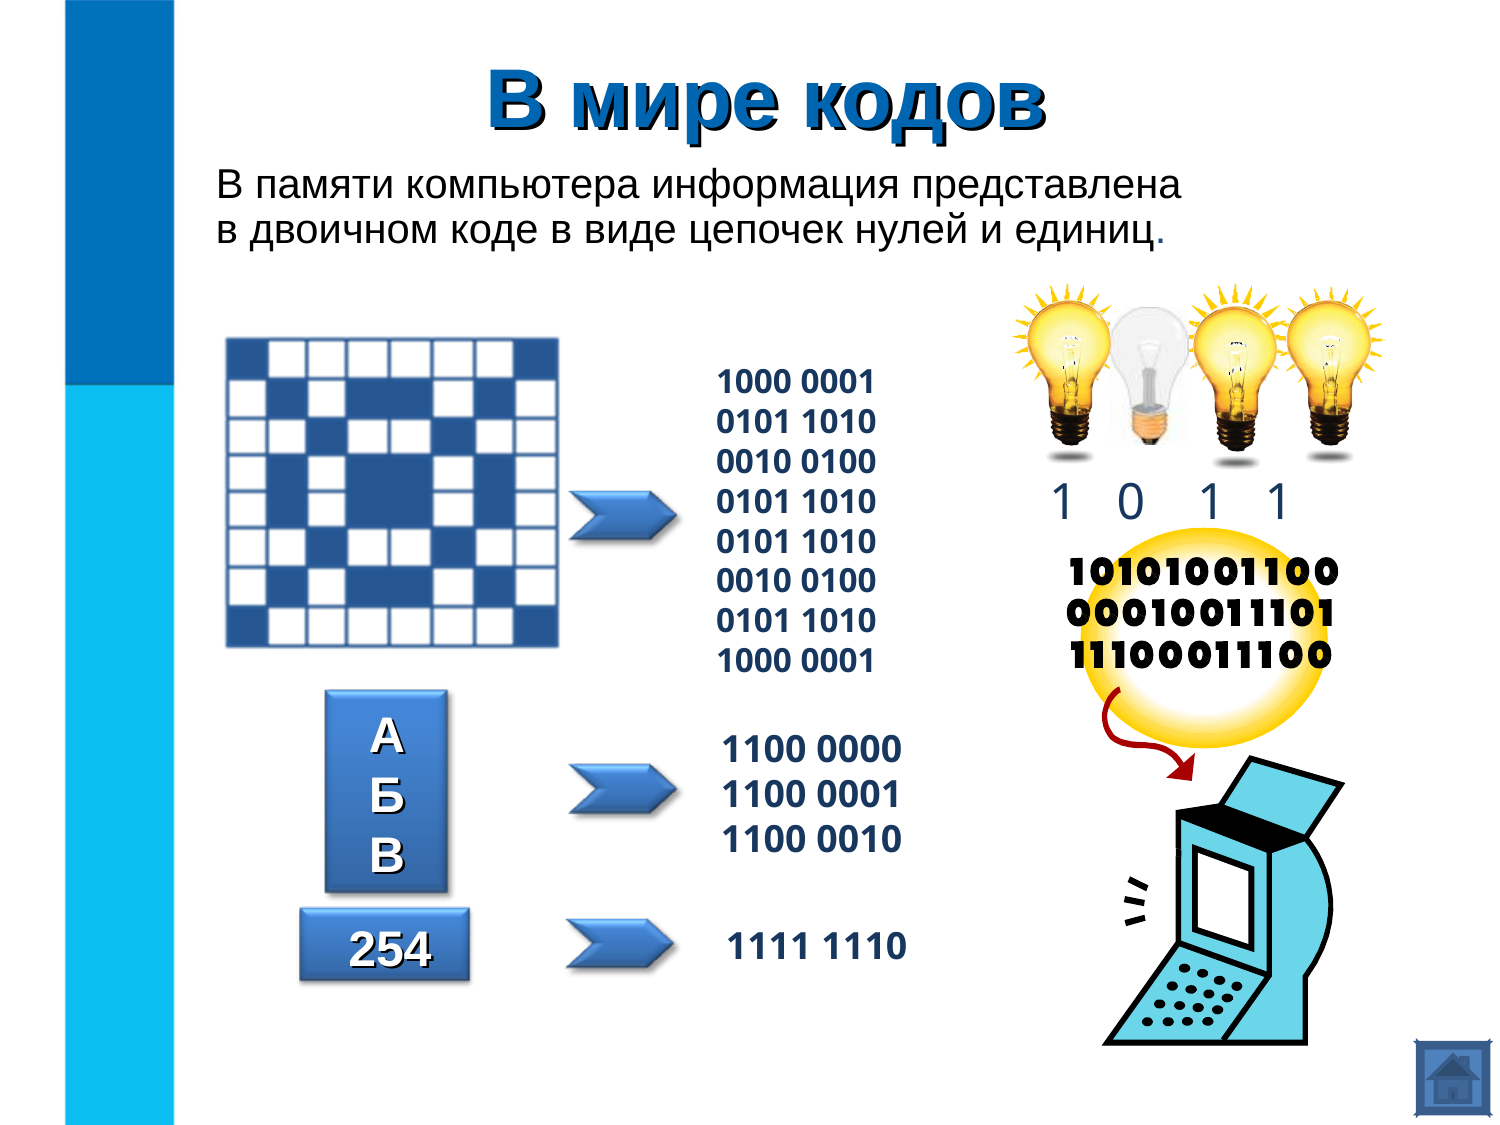

В мире кодов
# В памяти компьютера информация представлена в двоичном коде в виде цепочек нулей и единиц.
Какие сведения вы храните в своей записной книжке? Как можно назвать записную книжку с точки зрения хранения информации?
Перечислите достоинства и недостатки хранения информации в оперативной и долговременной памяти.
Объясните своими словами, что такое носитель информации.
Какие носители информации вам известны?
Каким носителем информации вы пользуетесь чаще всего?
1000 0001
0101 1010
0010 0100
0101 1010
0101 1010
0010 0100
0101 1010
1000 0001
1 0 1 1
А
Б
В
1100 0000
1100 0001
1100 0010
 254
1111 1110